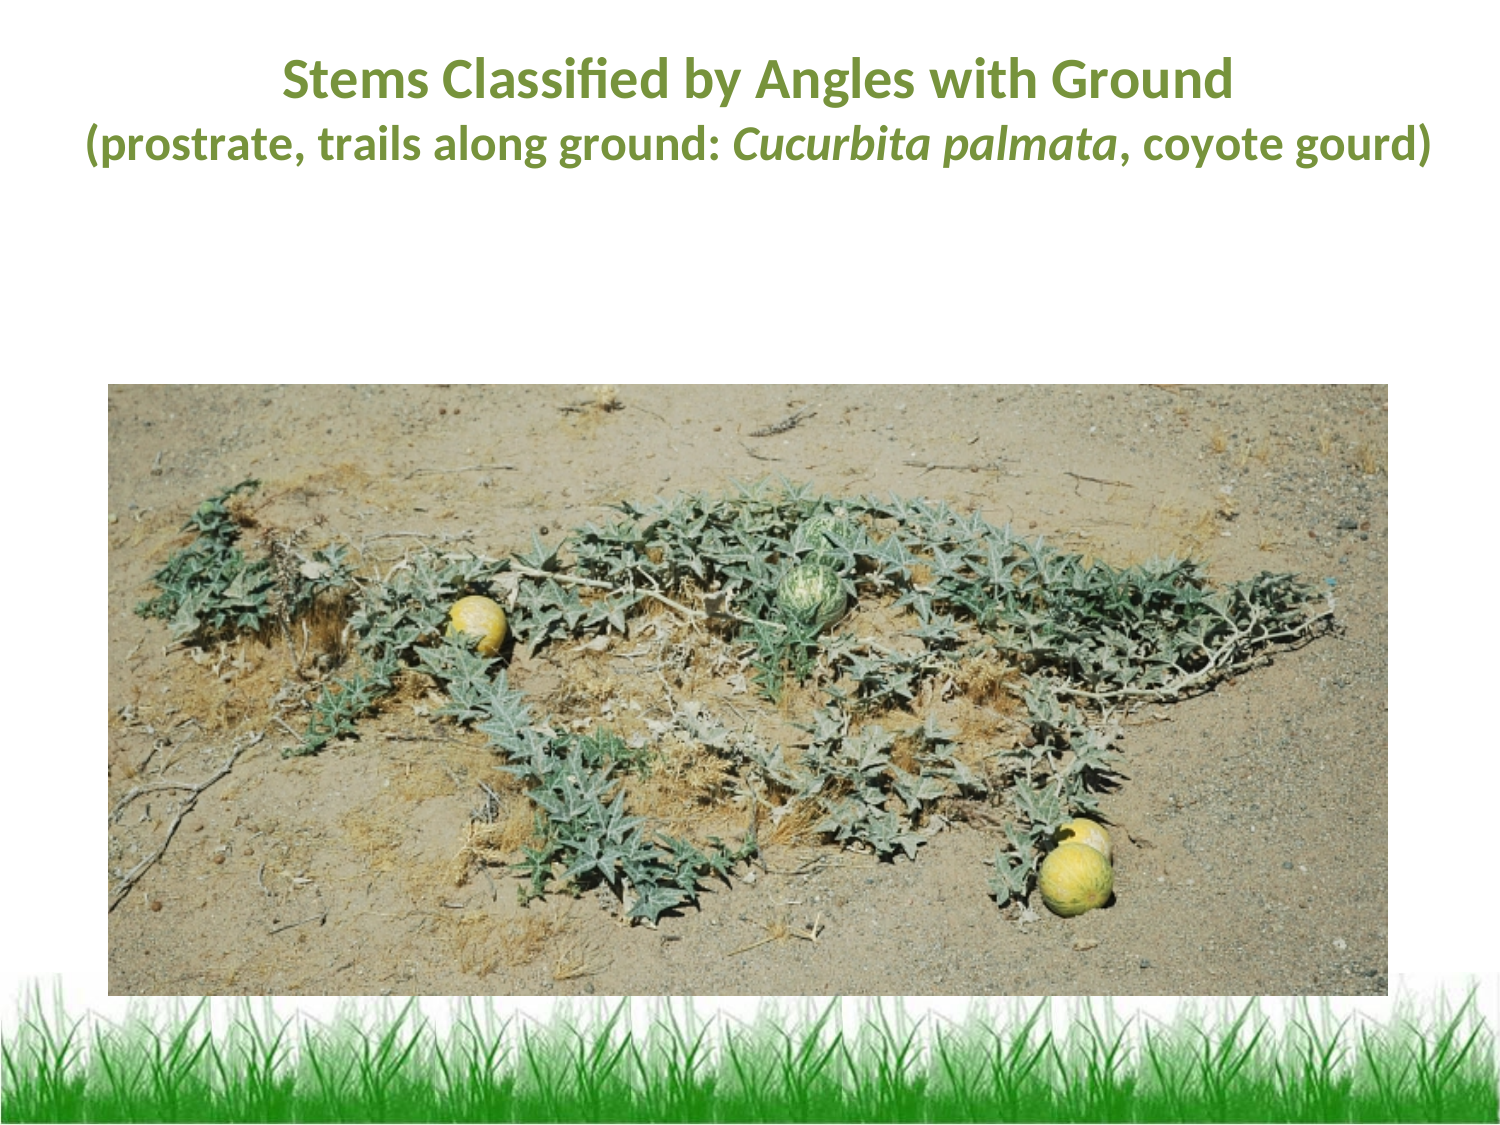

# Stems Classified by Angles with Ground (prostrate, trails along ground: Cucurbita palmata, coyote gourd)